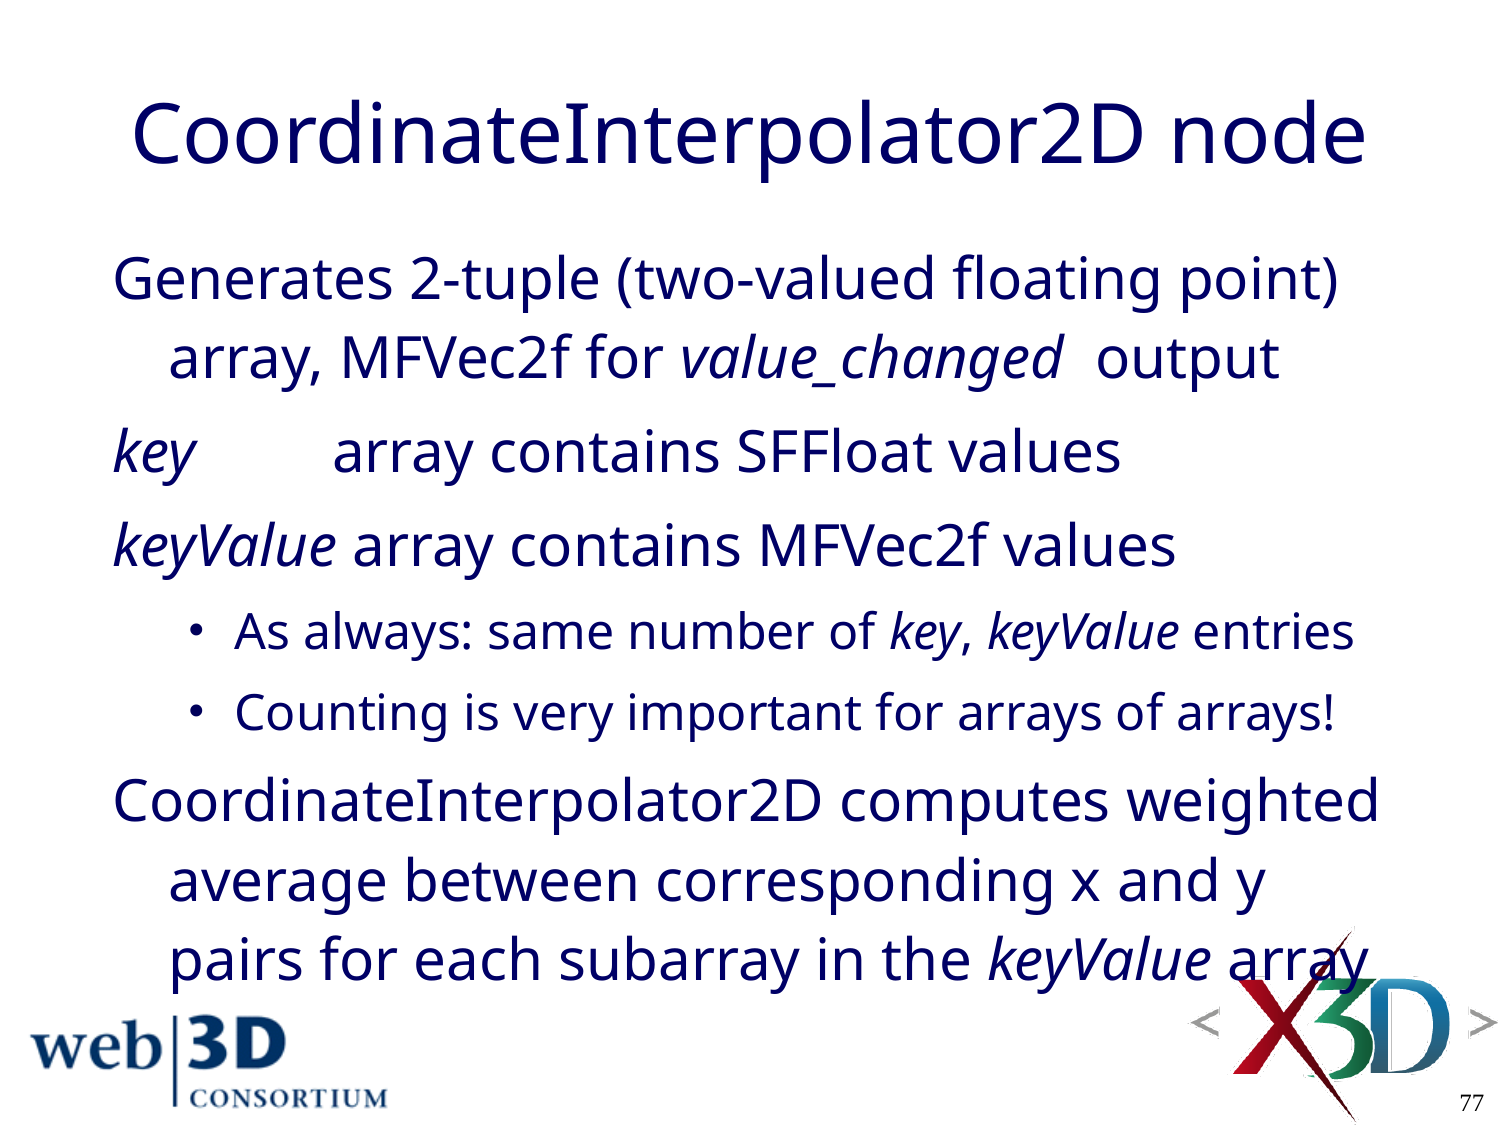

# CoordinateInterpolator2D node
Generates 2-tuple (two-valued floating point) array, MFVec2f for value_changed output
key array contains SFFloat values
keyValue array contains MFVec2f values
As always: same number of key, keyValue entries
Counting is very important for arrays of arrays!
CoordinateInterpolator2D computes weighted average between corresponding x and y pairs for each subarray in the keyValue array